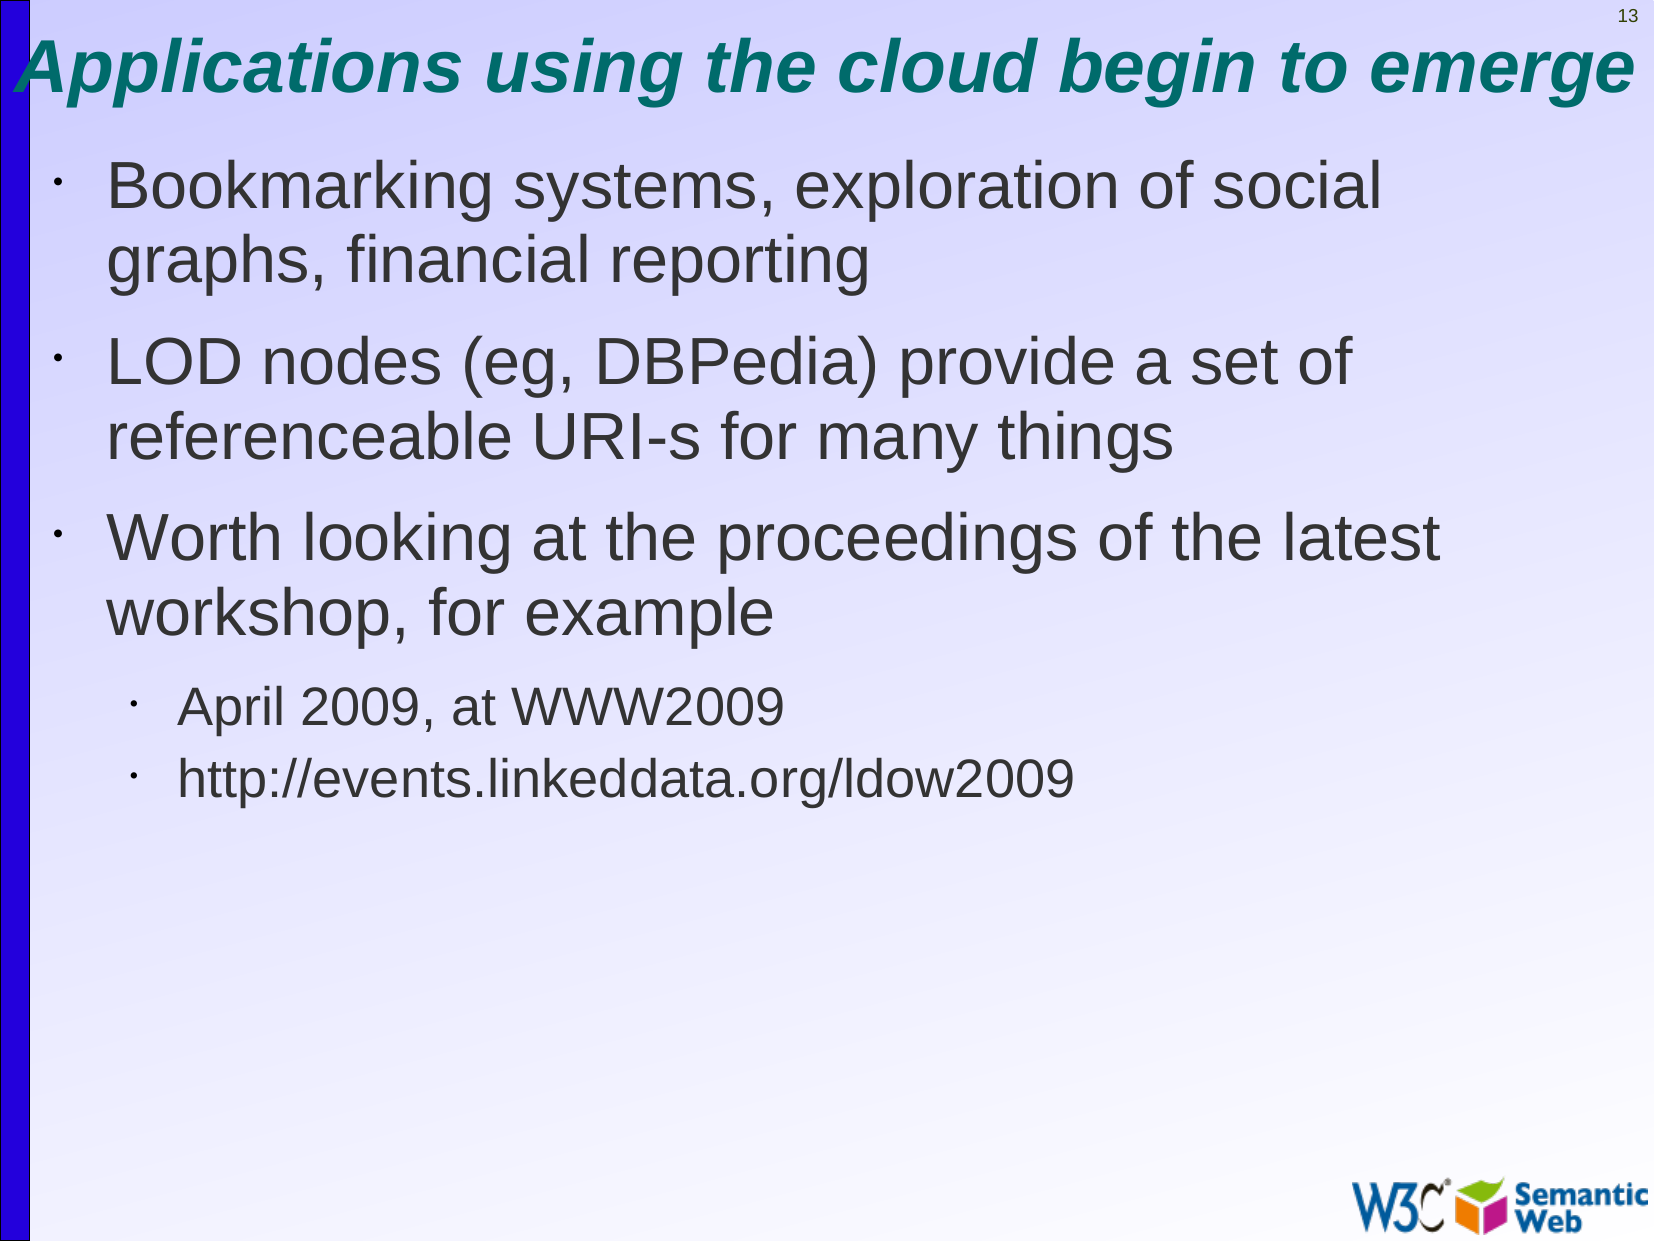

# Applications using the cloud begin to emerge
Bookmarking systems, exploration of social graphs, financial reporting
LOD nodes (eg, DBPedia) provide a set of referenceable URI-s for many things
Worth looking at the proceedings of the latest workshop, for example
April 2009, at WWW2009
http://events.linkeddata.org/ldow2009